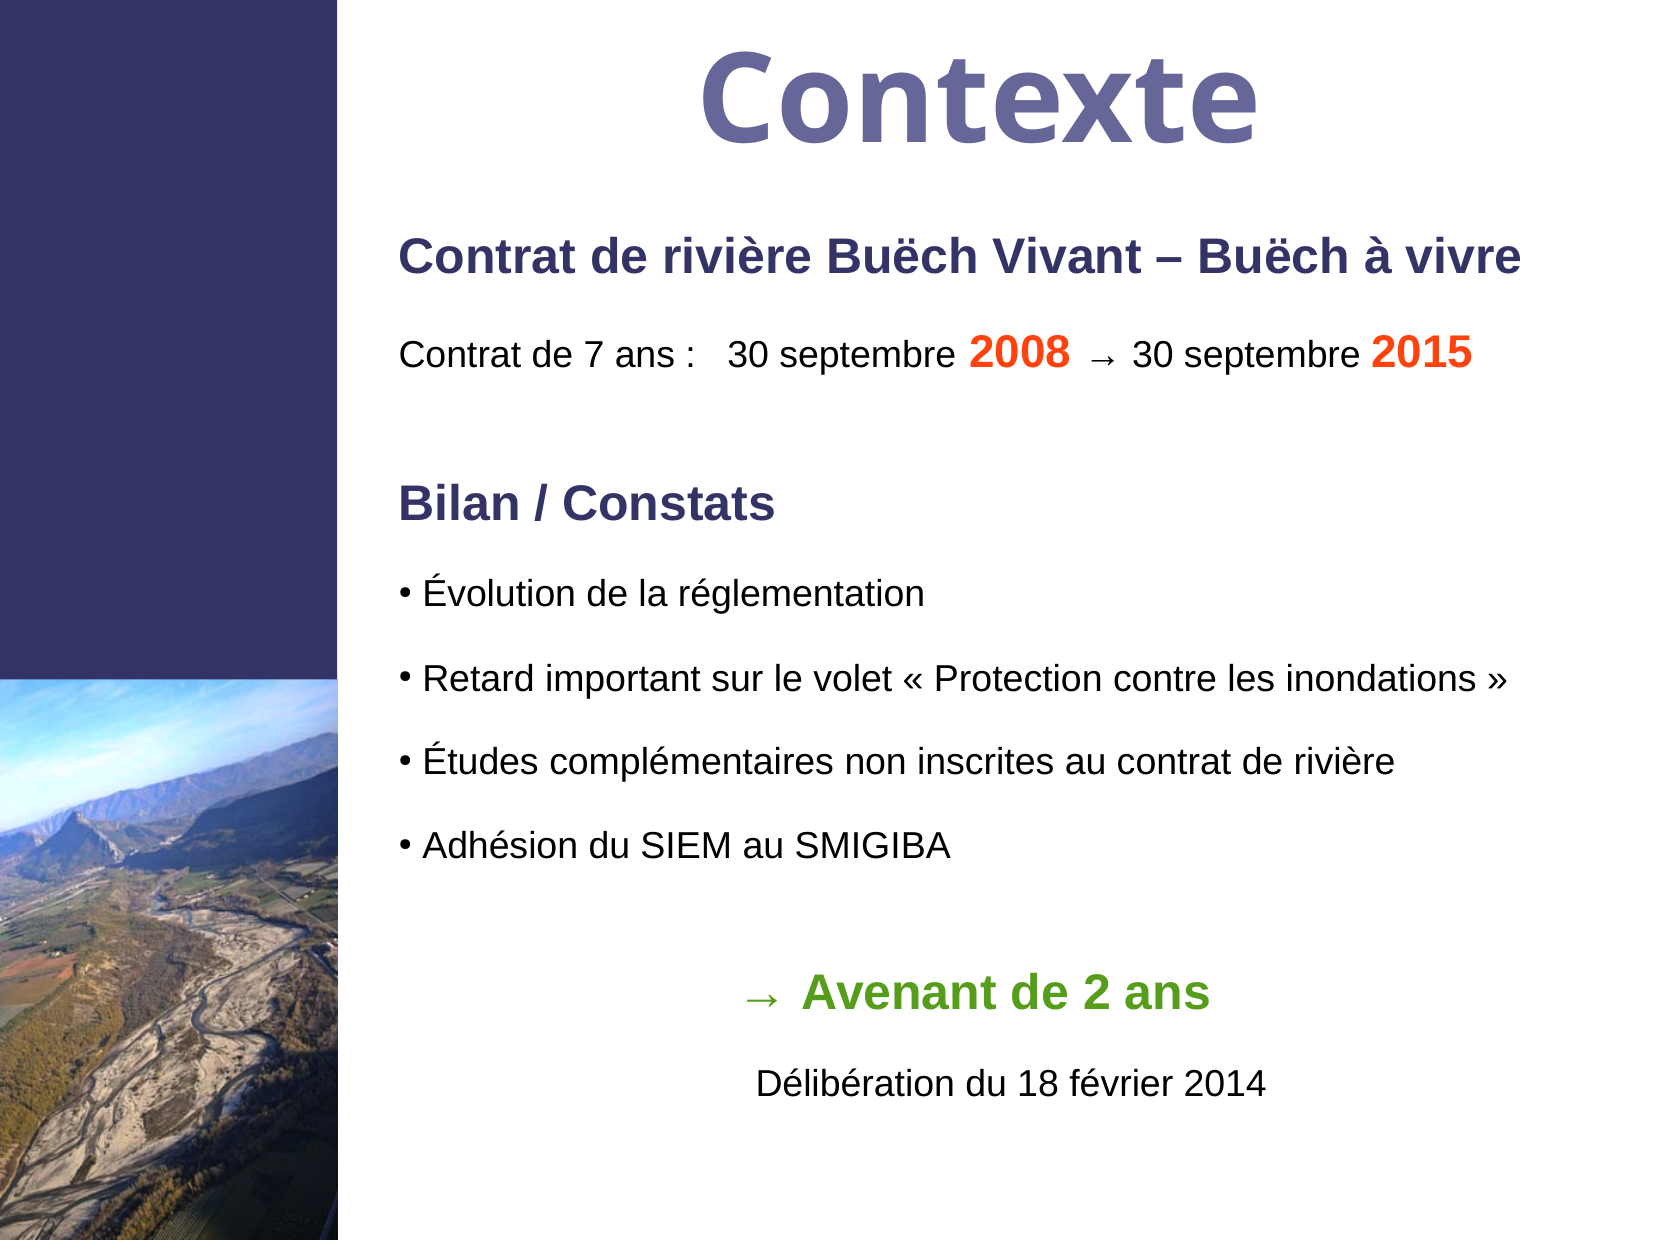

Contexte
Contrat de rivière Buëch Vivant – Buëch à vivre
Contrat de 7 ans : 30 septembre 2008 → 30 septembre 2015
Bilan / Constats
 Évolution de la réglementation
 Retard important sur le volet « Protection contre les inondations »
 Études complémentaires non inscrites au contrat de rivière
 Adhésion du SIEM au SMIGIBA
→ Avenant de 2 ans
	Délibération du 18 février 2014